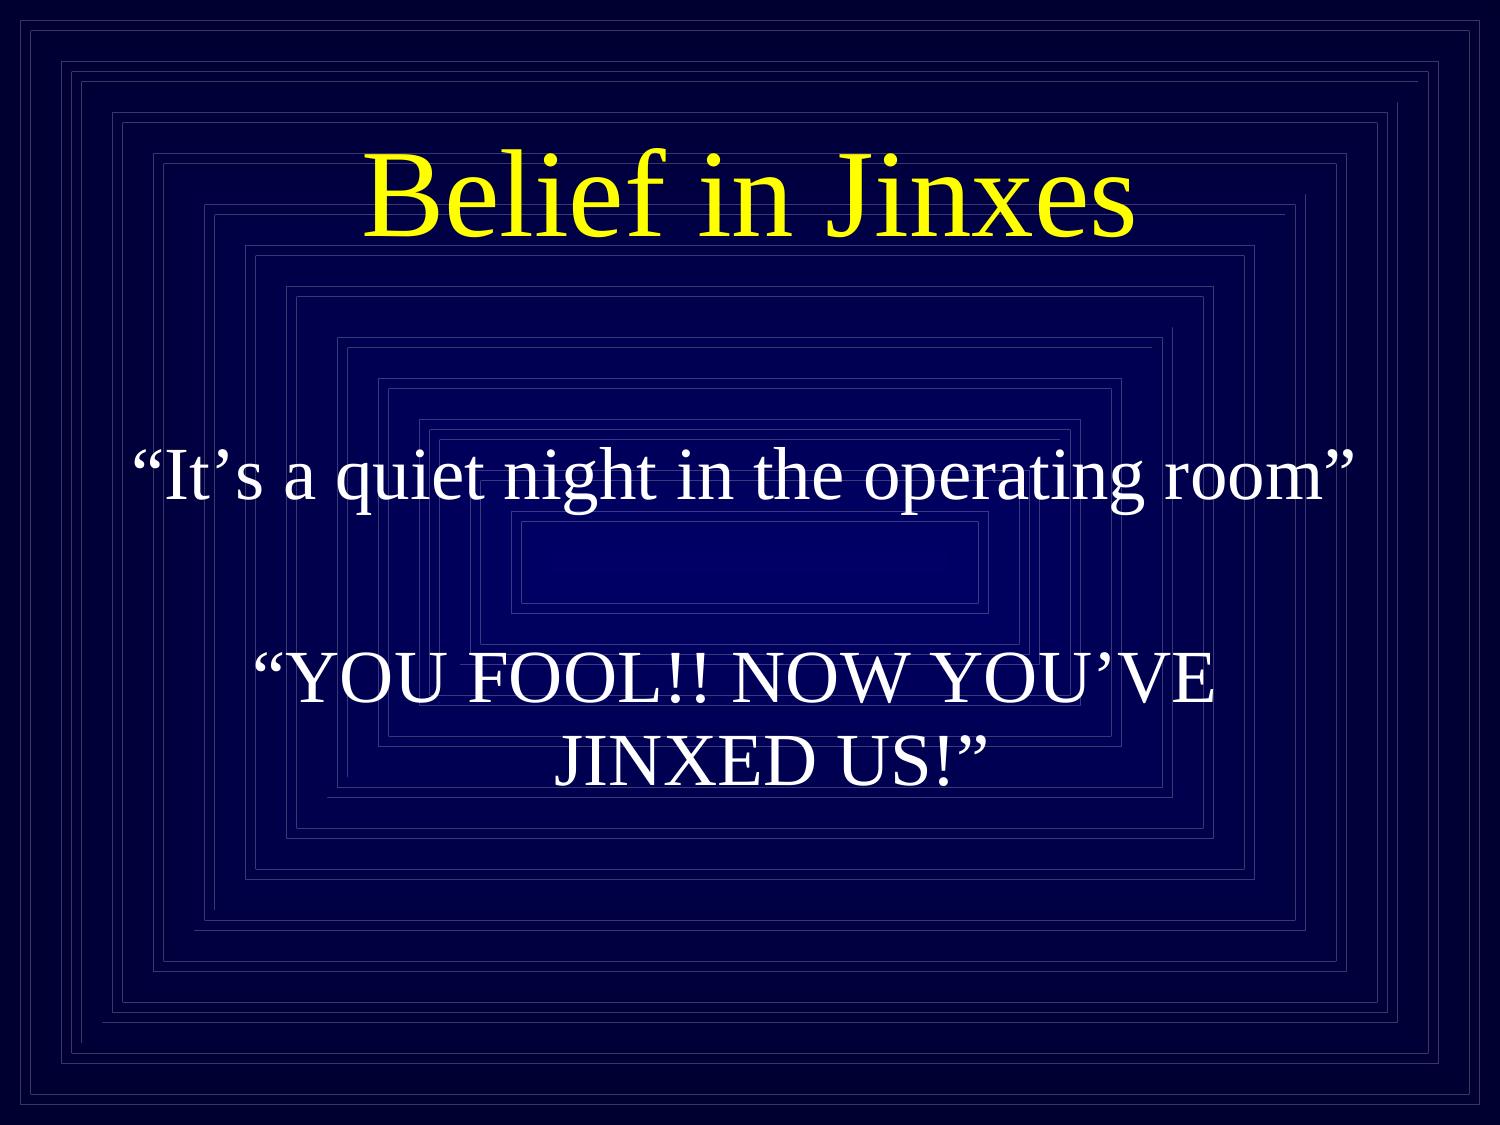

# Belief in Jinxes
“It’s a quiet night in the operating room”
“YOU FOOL!! NOW YOU’VE
JINXED US!”